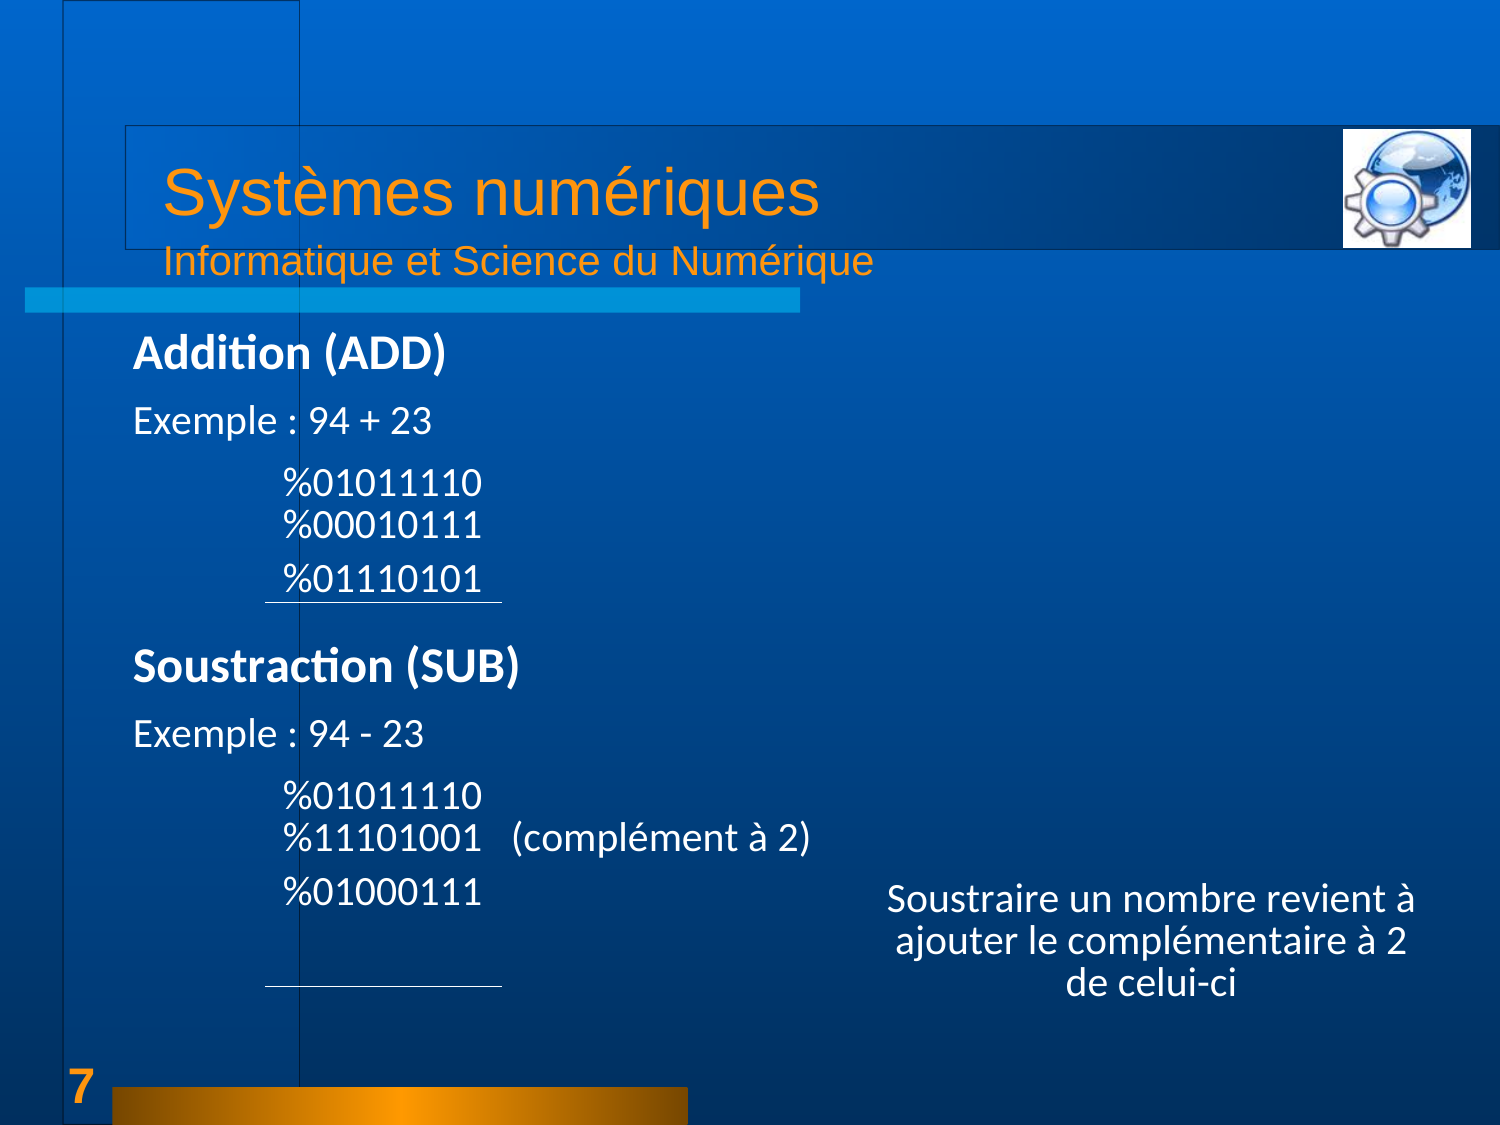

Addition (ADD)
Exemple : 94 + 23
	%01011110
	%00010111
	%01110101
Soustraction (SUB)
Exemple : 94 - 23
	%01011110
	%11101001 (complément à 2)
	%01000111
Soustraire un nombre revient à ajouter le complémentaire à 2 de celui-ci